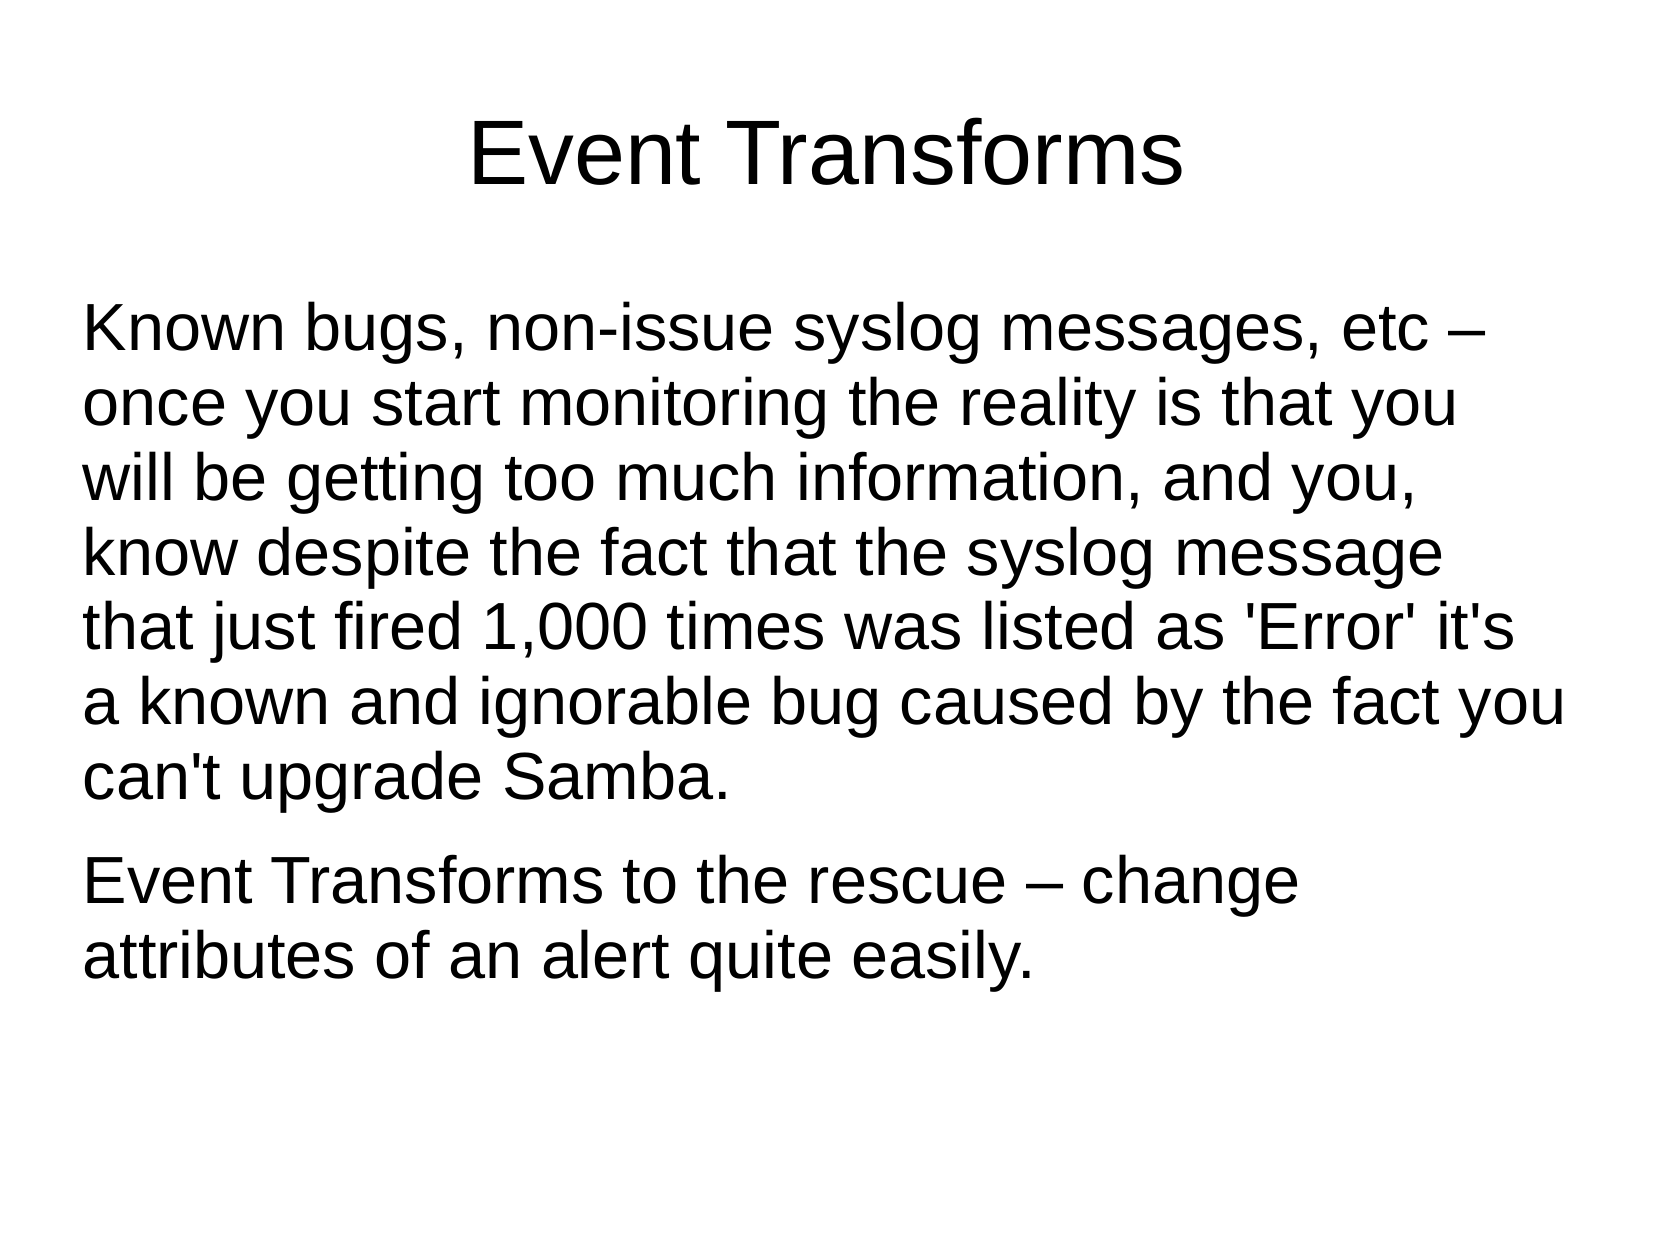

# Event Transforms
Known bugs, non-issue syslog messages, etc – once you start monitoring the reality is that you will be getting too much information, and you, know despite the fact that the syslog message that just fired 1,000 times was listed as 'Error' it's a known and ignorable bug caused by the fact you can't upgrade Samba.
Event Transforms to the rescue – change attributes of an alert quite easily.